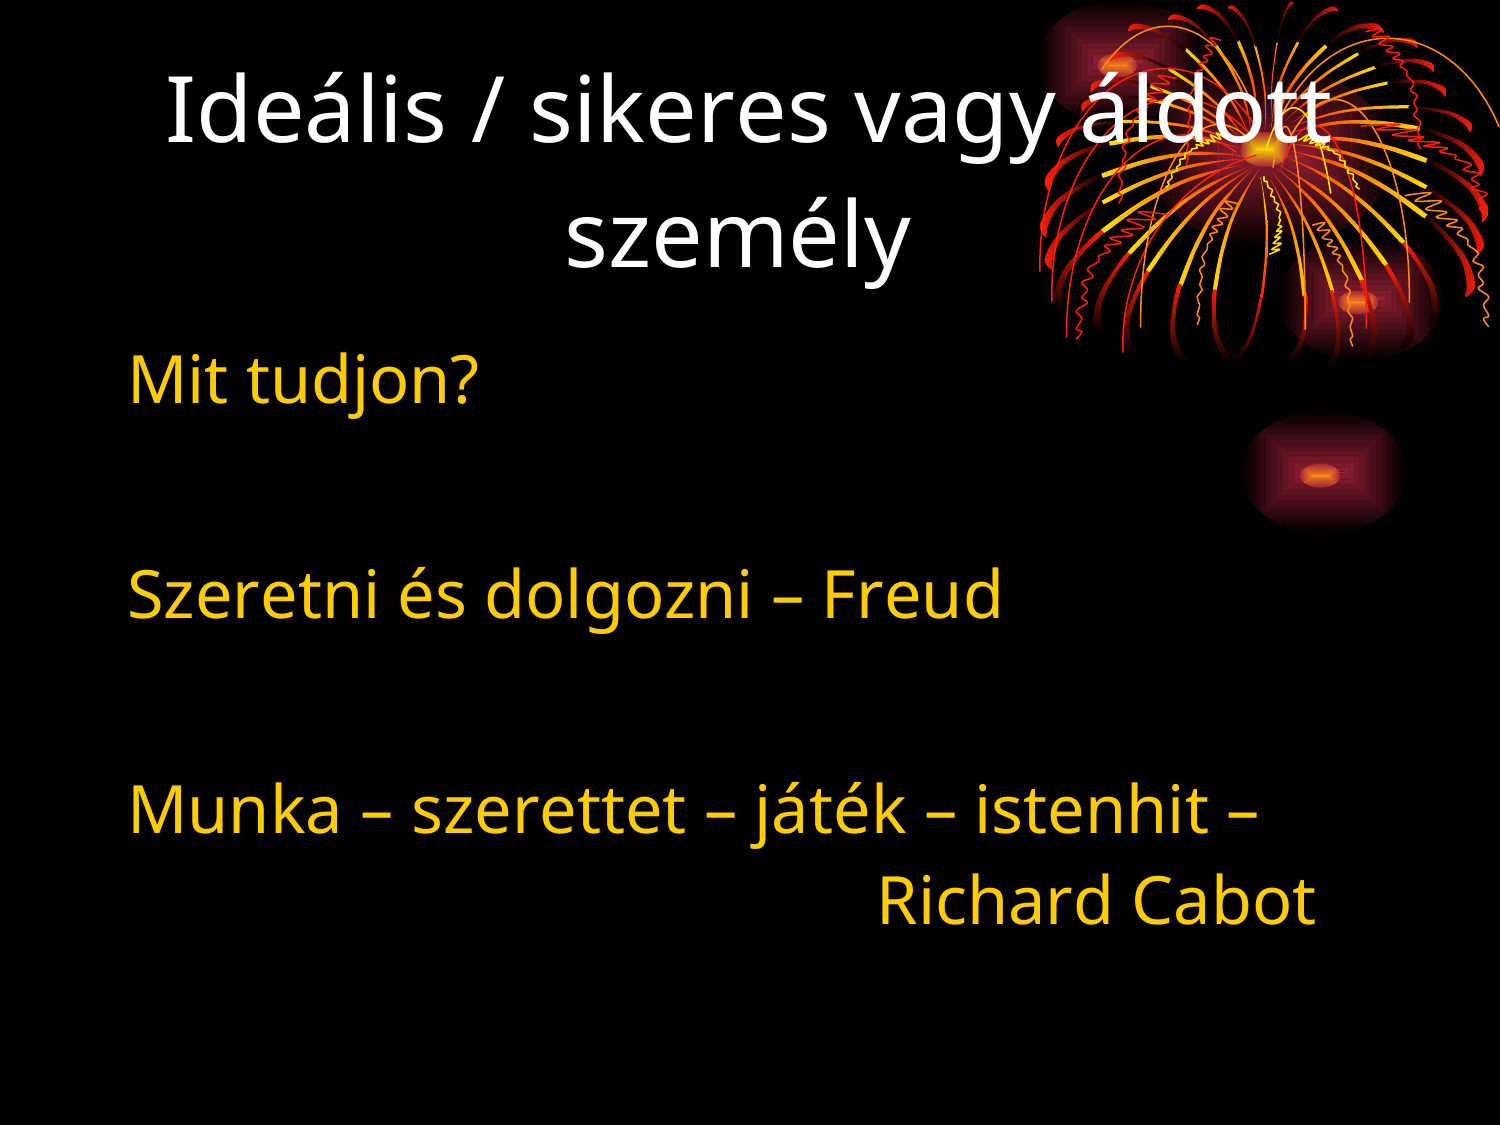

# Ideális / sikeres vagy áldott személy
Mit tudjon?
Szeretni és dolgozni – Freud
Munka – szerettet – játék – istenhit – 						Richard Cabot